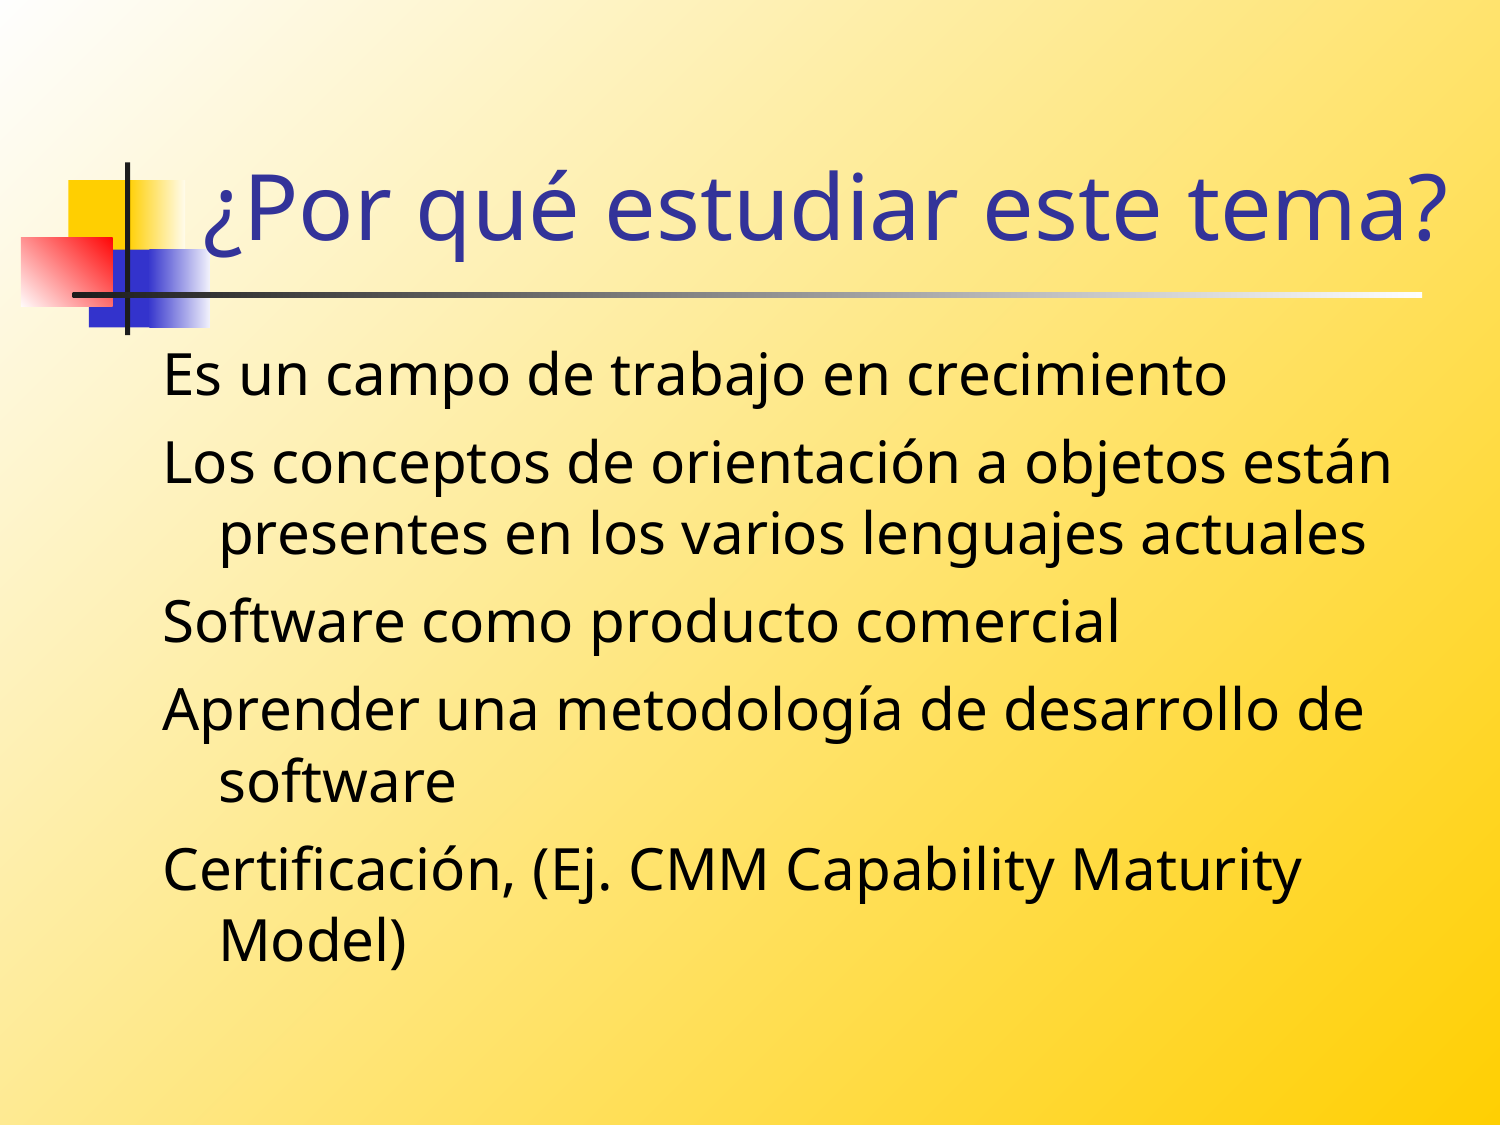

# ¿Por qué estudiar este tema?
Es un campo de trabajo en crecimiento
Los conceptos de orientación a objetos están presentes en los varios lenguajes actuales
Software como producto comercial
Aprender una metodología de desarrollo de software
Certificación, (Ej. CMM Capability Maturity Model)